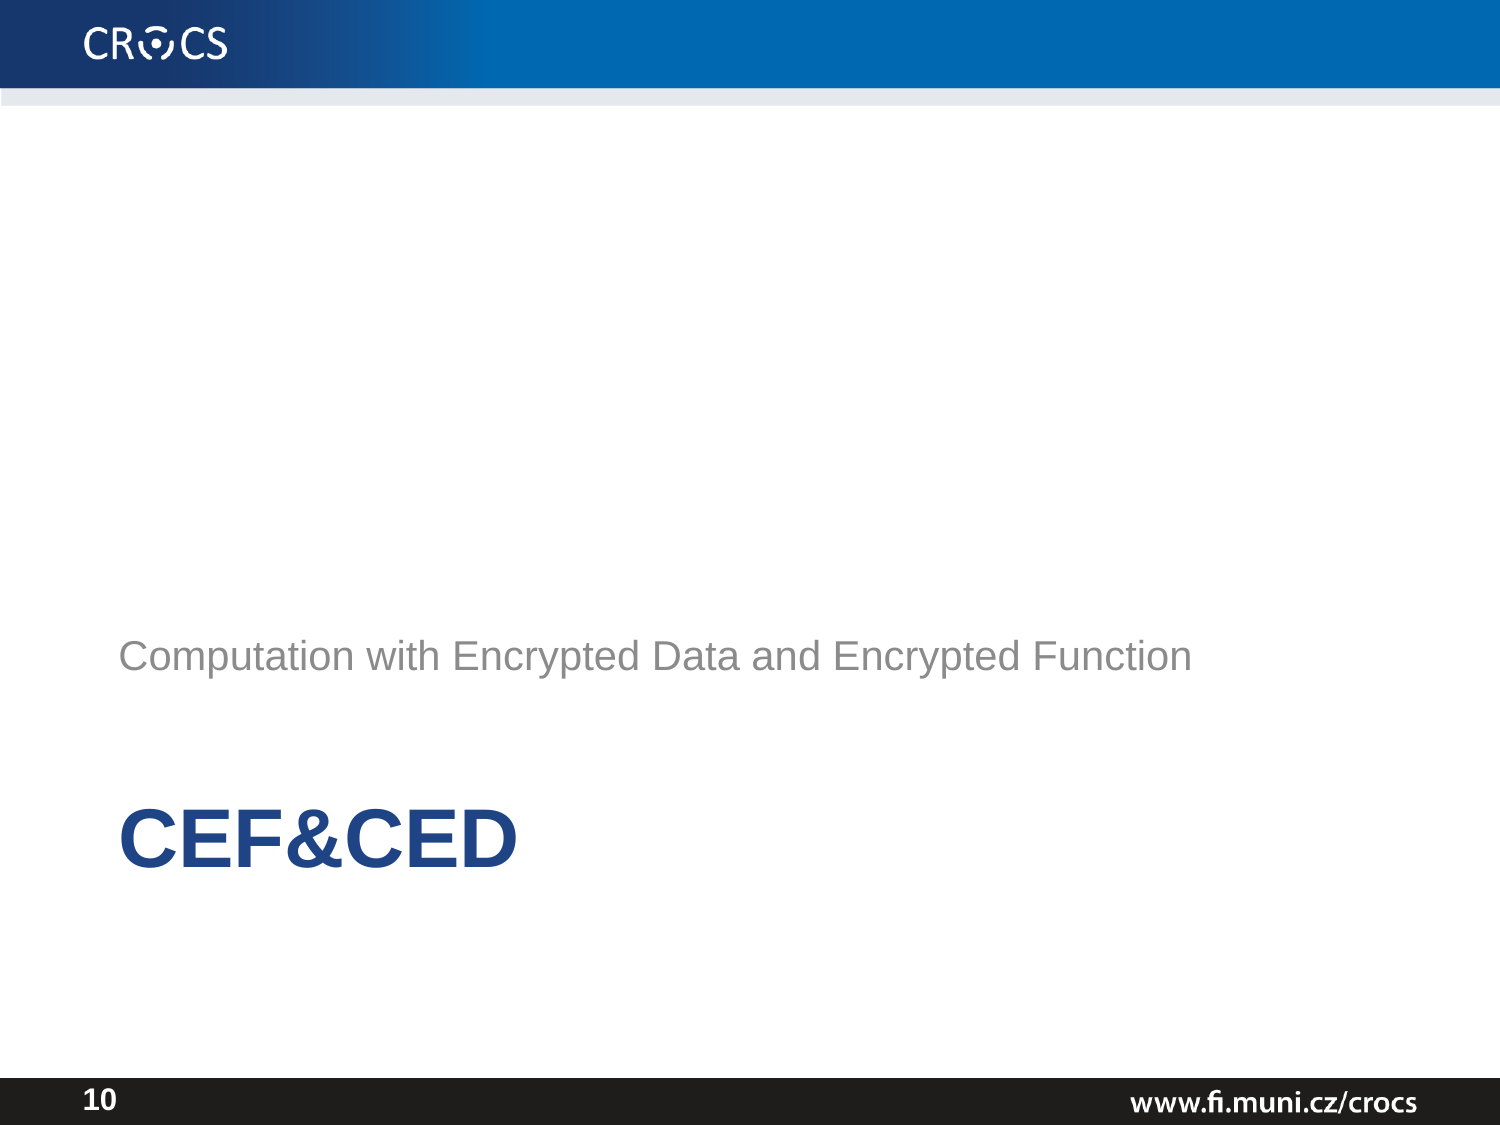

Computation with Encrypted Data and Encrypted Function
CEF&CED